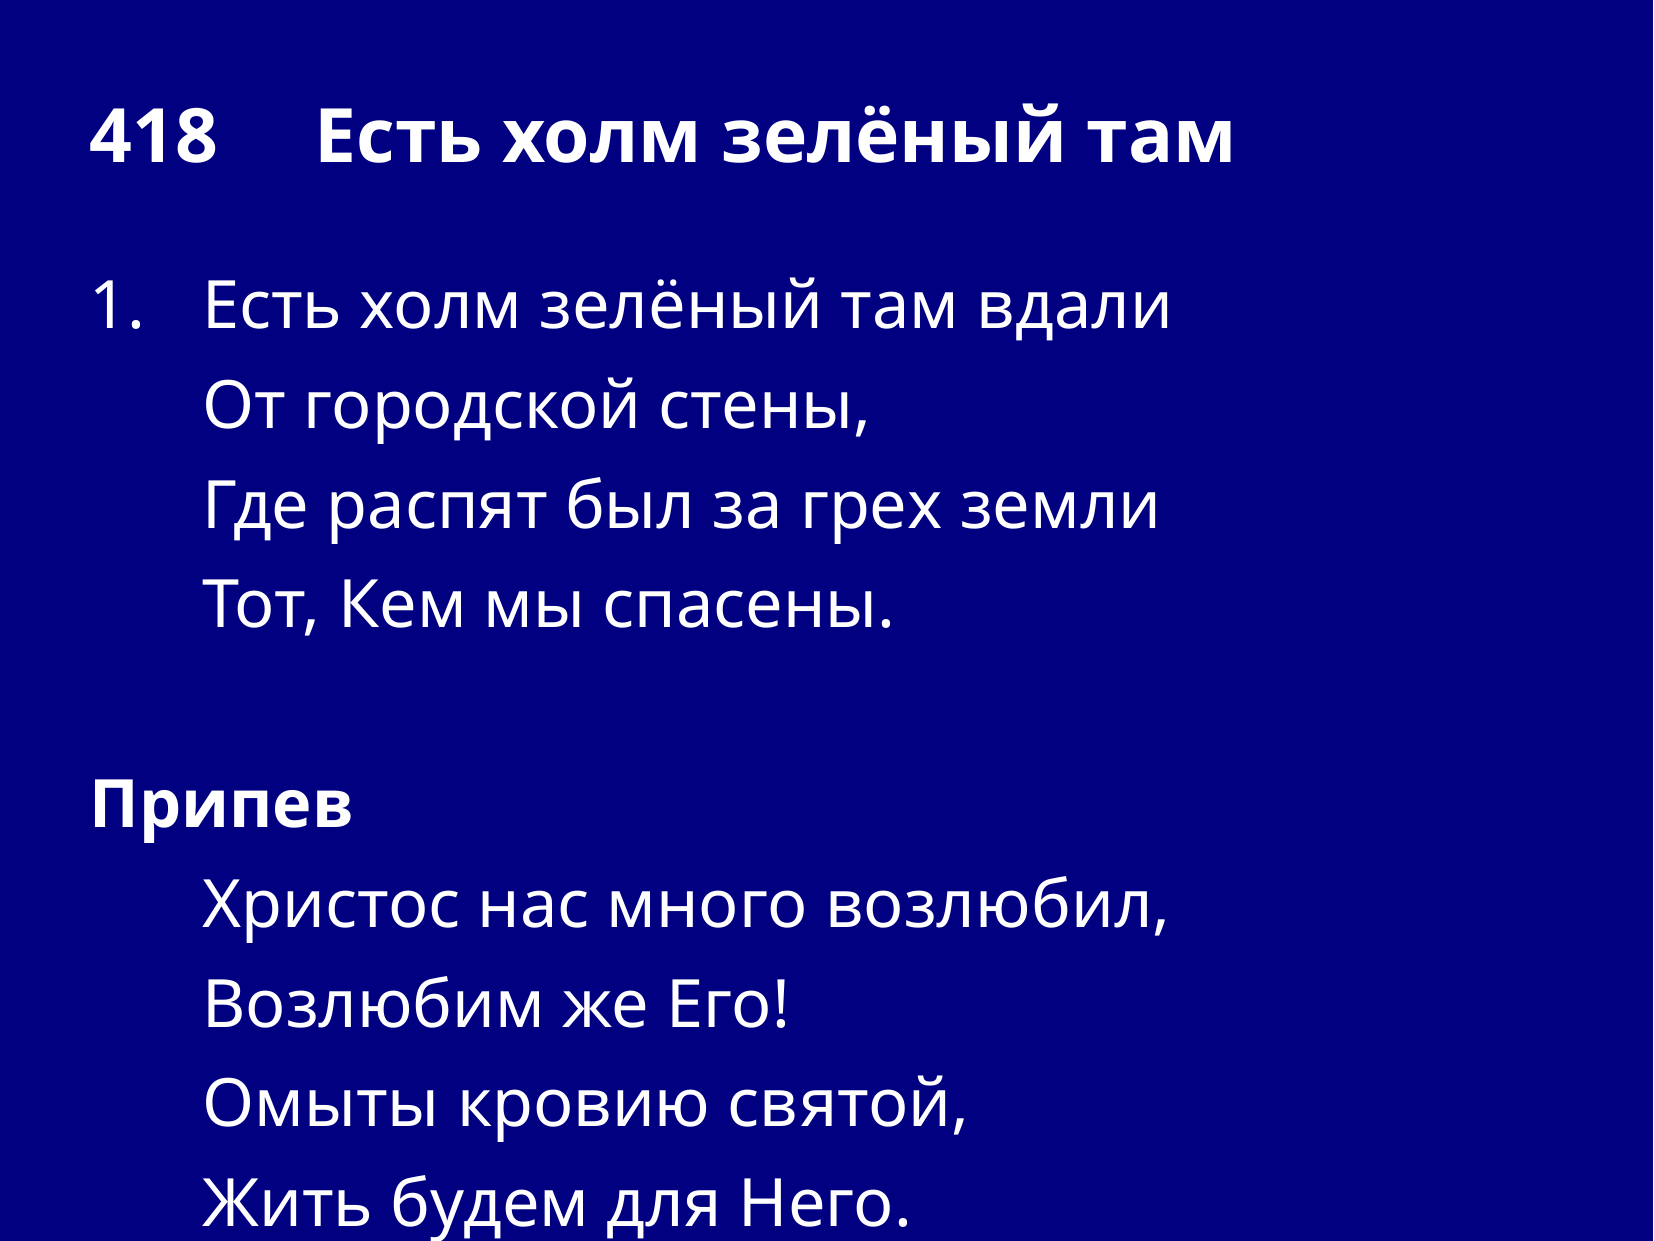

418	Есть холм зелёный там
1.	Есть холм зелёный там вдали
	От городской стены,
	Где распят был за грех земли
	Тот, Кем мы спасены.
Припев
	Христос нас много возлюбил,
	Возлюбим же Его!
	Омыты кровию святой,
	Жить будем для Него.